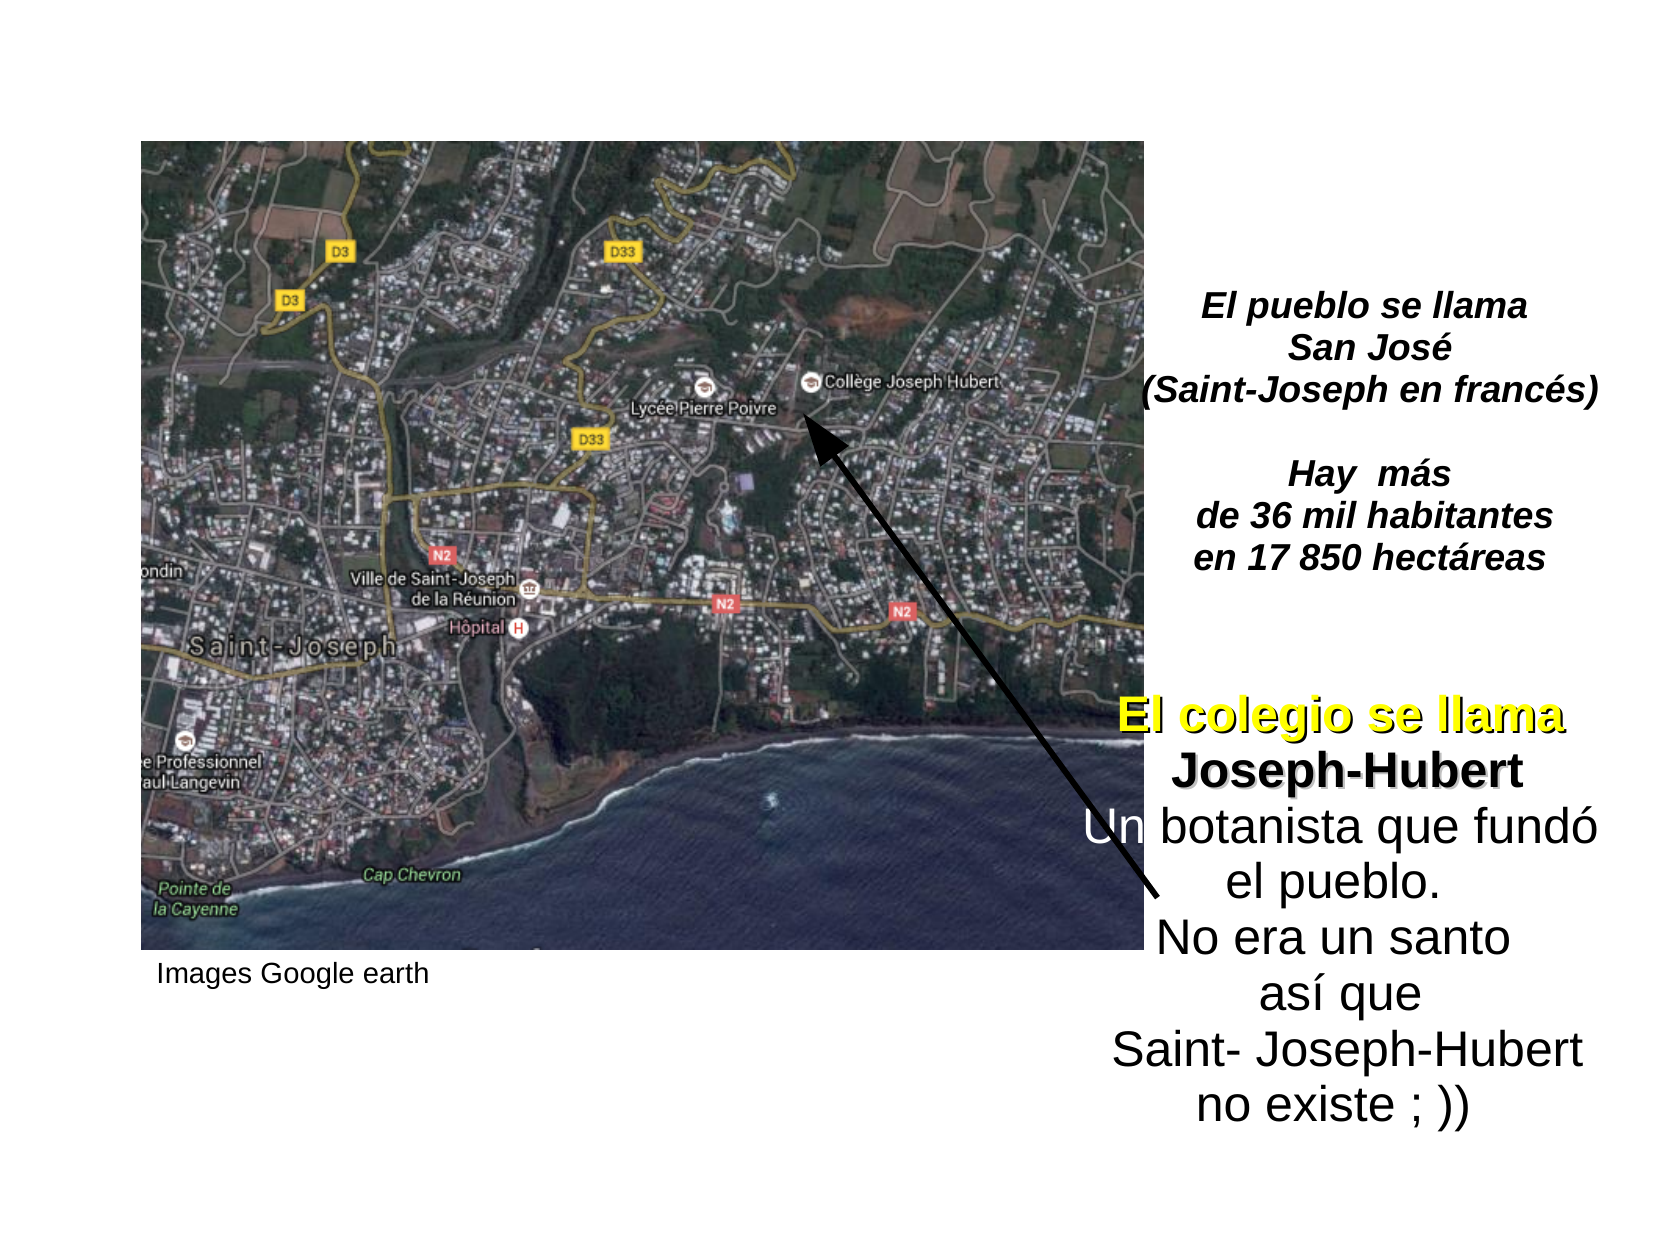

El pueblo se llama
San José
(Saint-Joseph en francés)
Hay más
 de 36 mil habitantes
en 17 850 hectáreas
El colegio se llama
 Joseph-Hubert
Un botanista que fundó
el pueblo.
No era un santo
así que
 Saint- Joseph-Hubert
no existe ; ))
Images Google earth